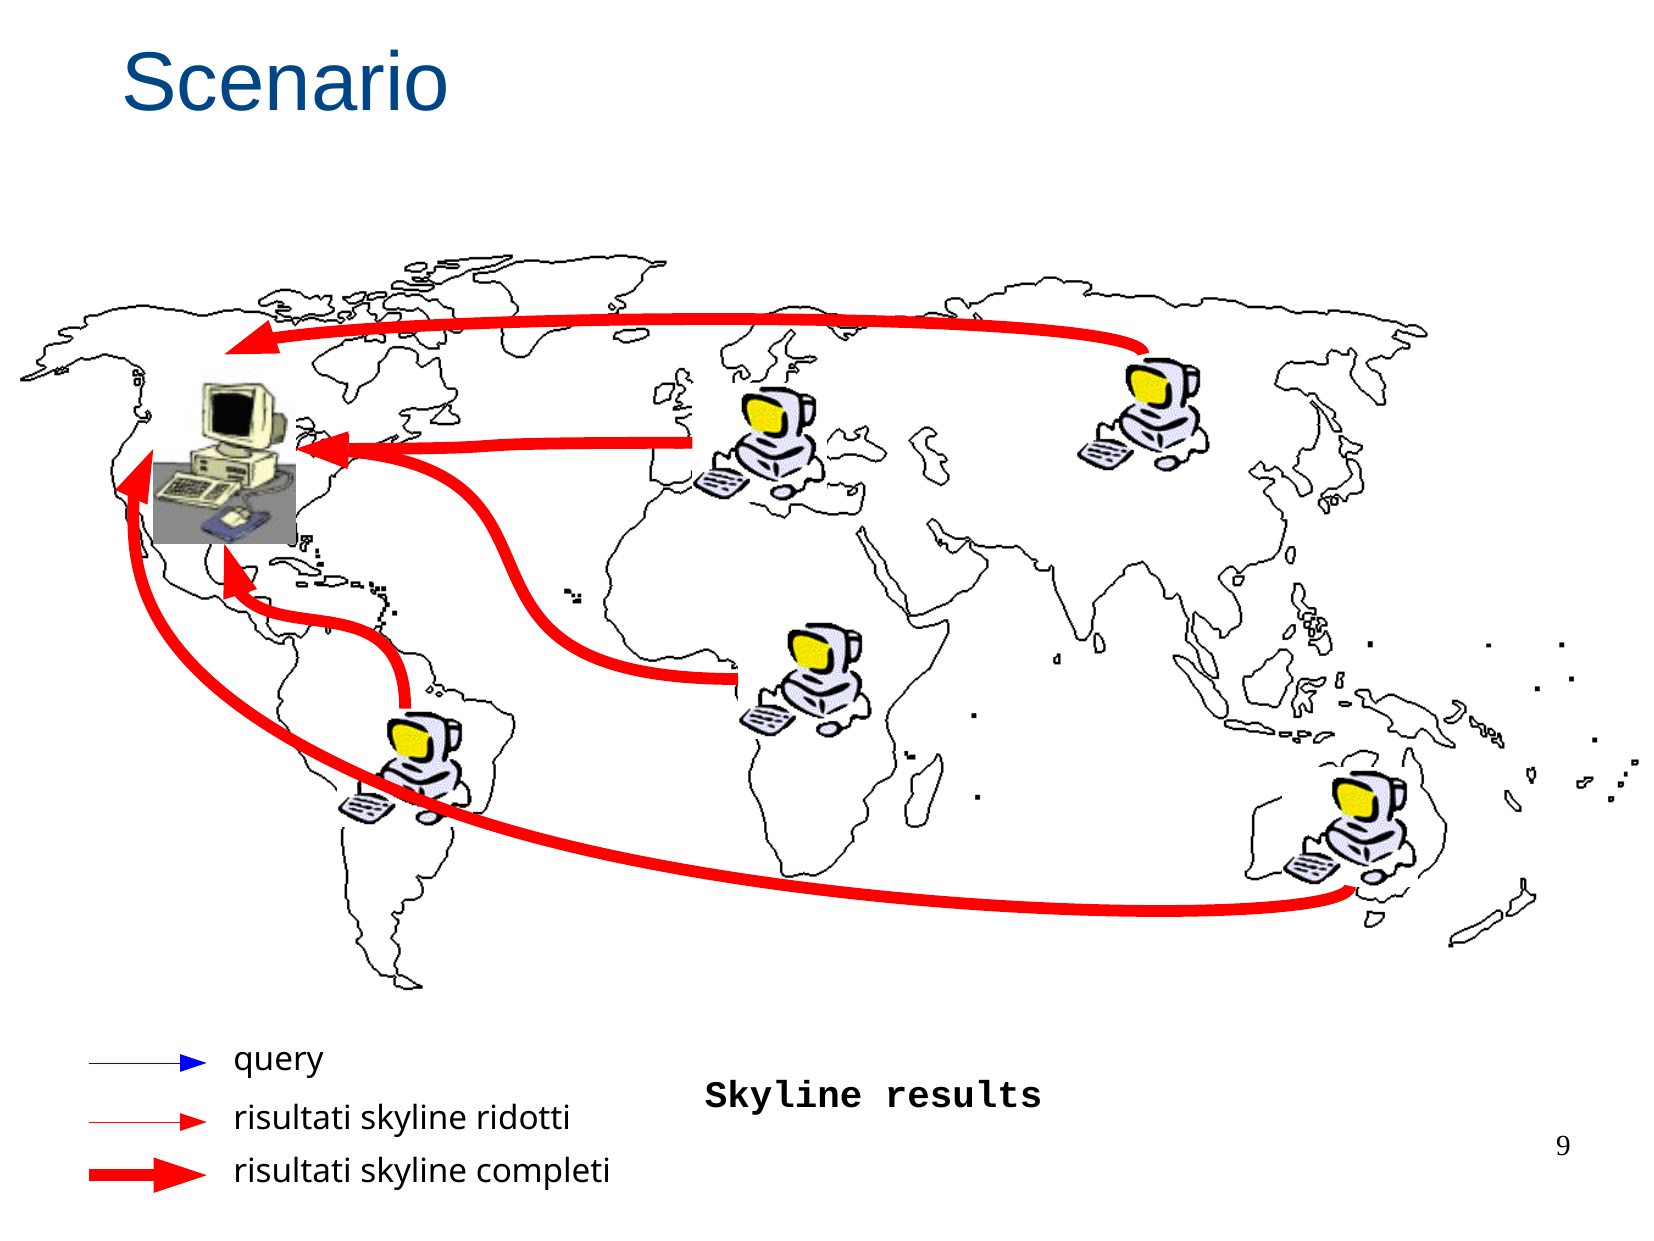

# Scenario
query
Skyline results
risultati skyline ridotti
9
risultati skyline completi